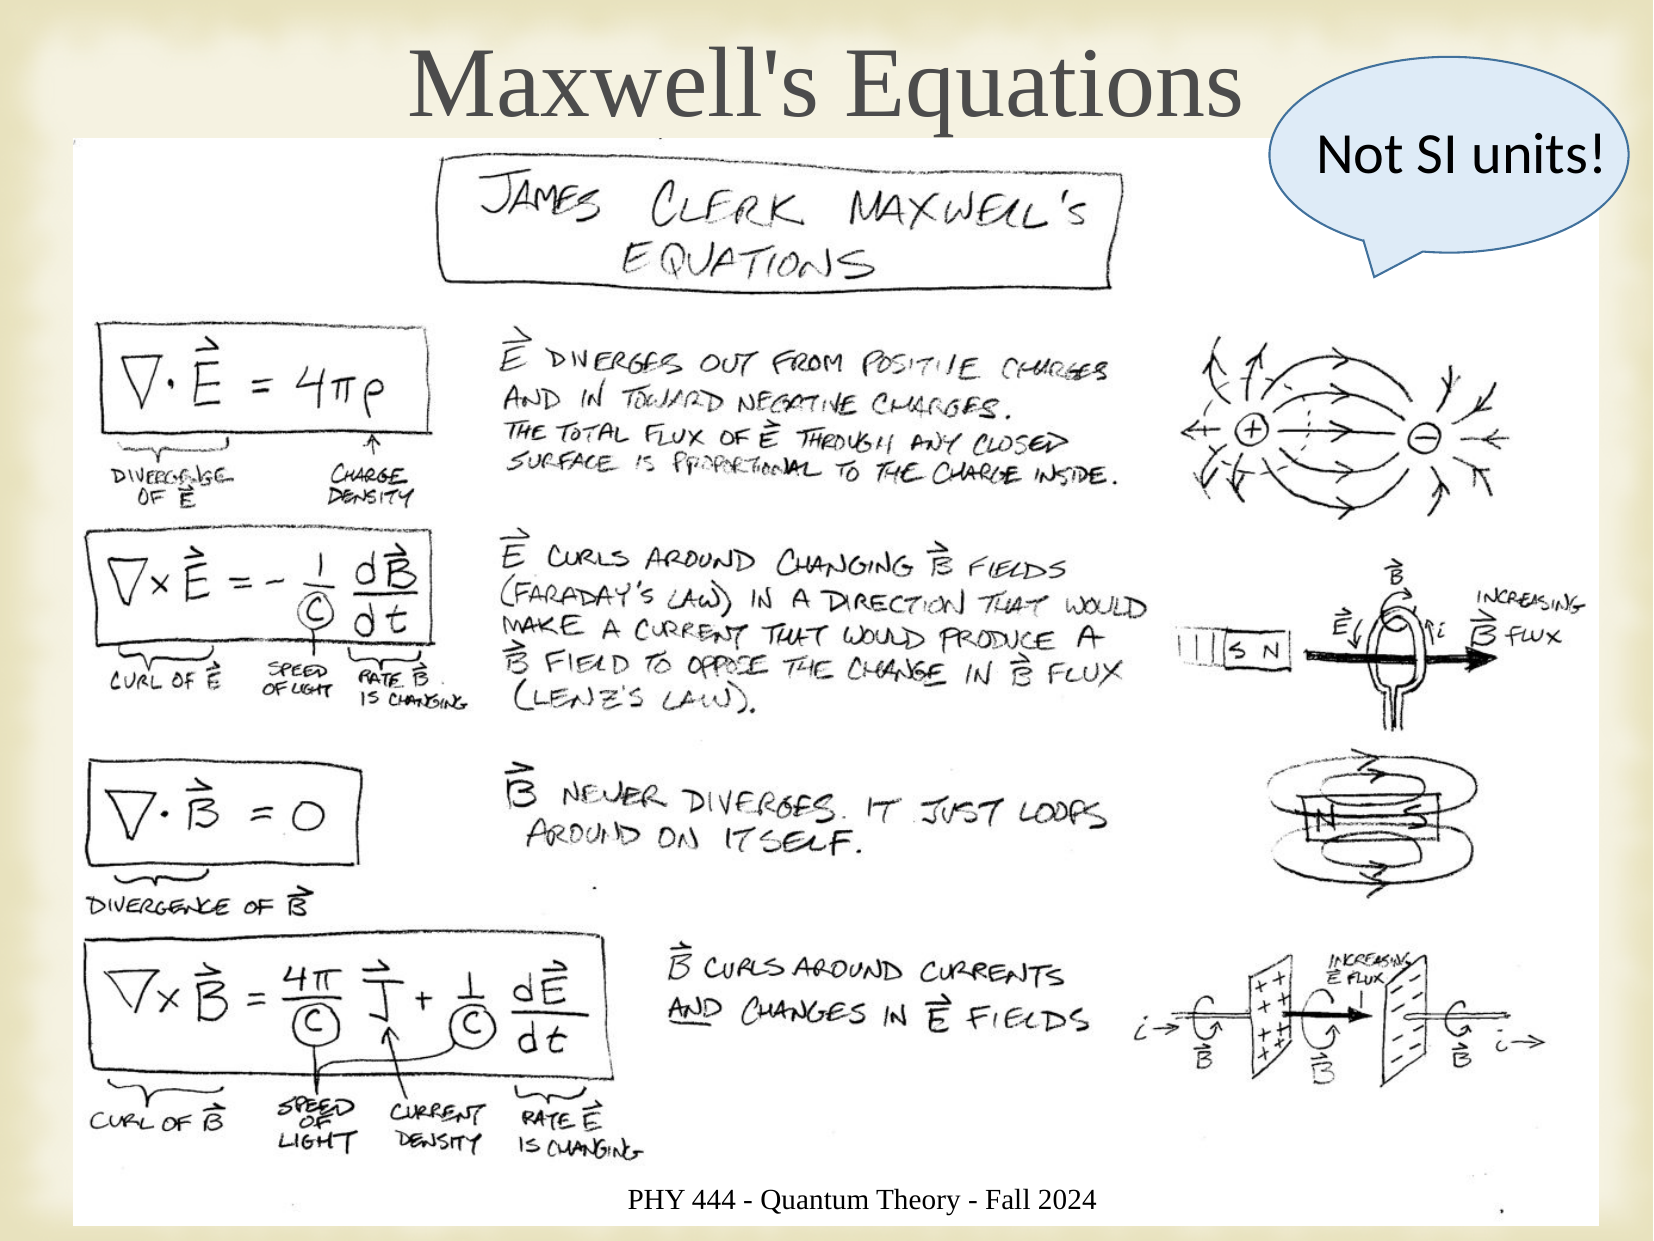

# Maxwell's Equations
Not SI units!
PHY 444 -Quantum Theory - Fall 2014
10
PHY 444 - Quantum Theory - Fall 2024